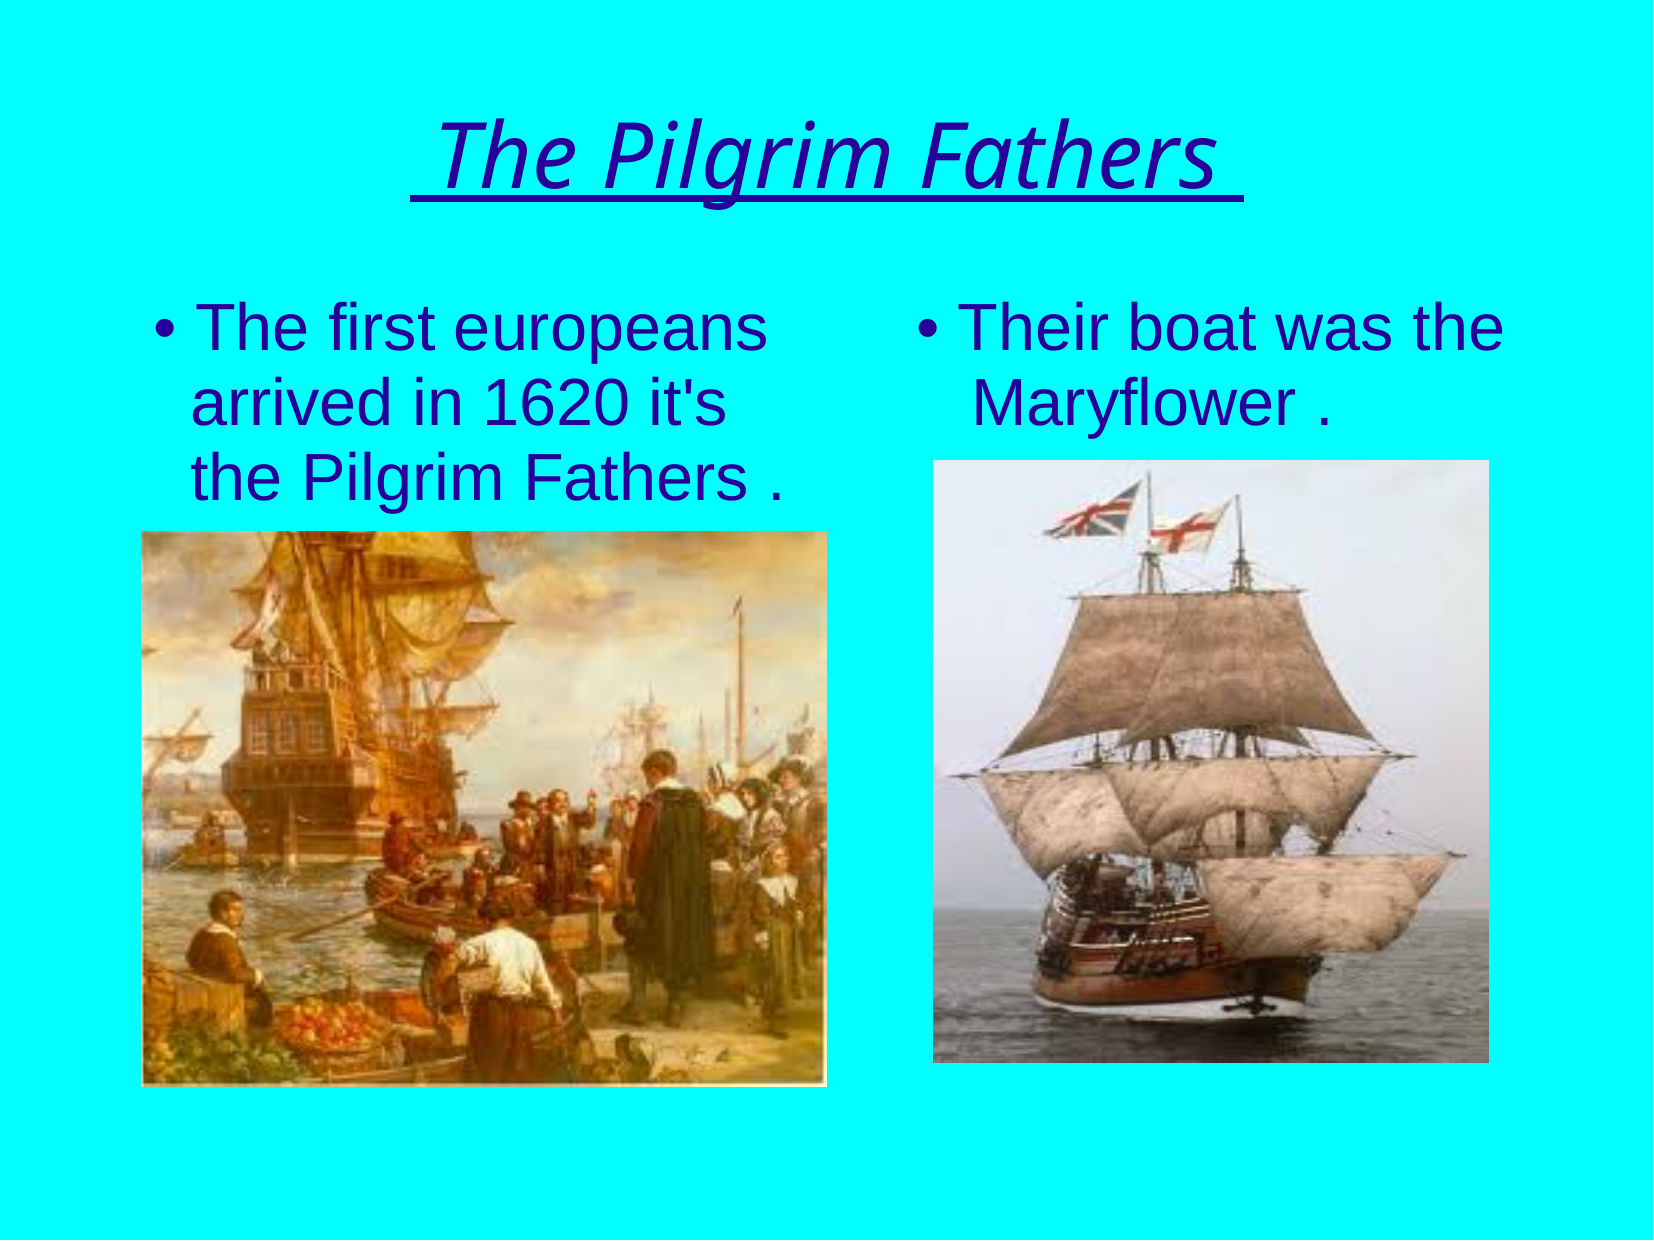

# The Pilgrim Fathers
• The first europeans arrived in 1620 it's the Pilgrim Fathers .
• Their boat was the Maryflower .